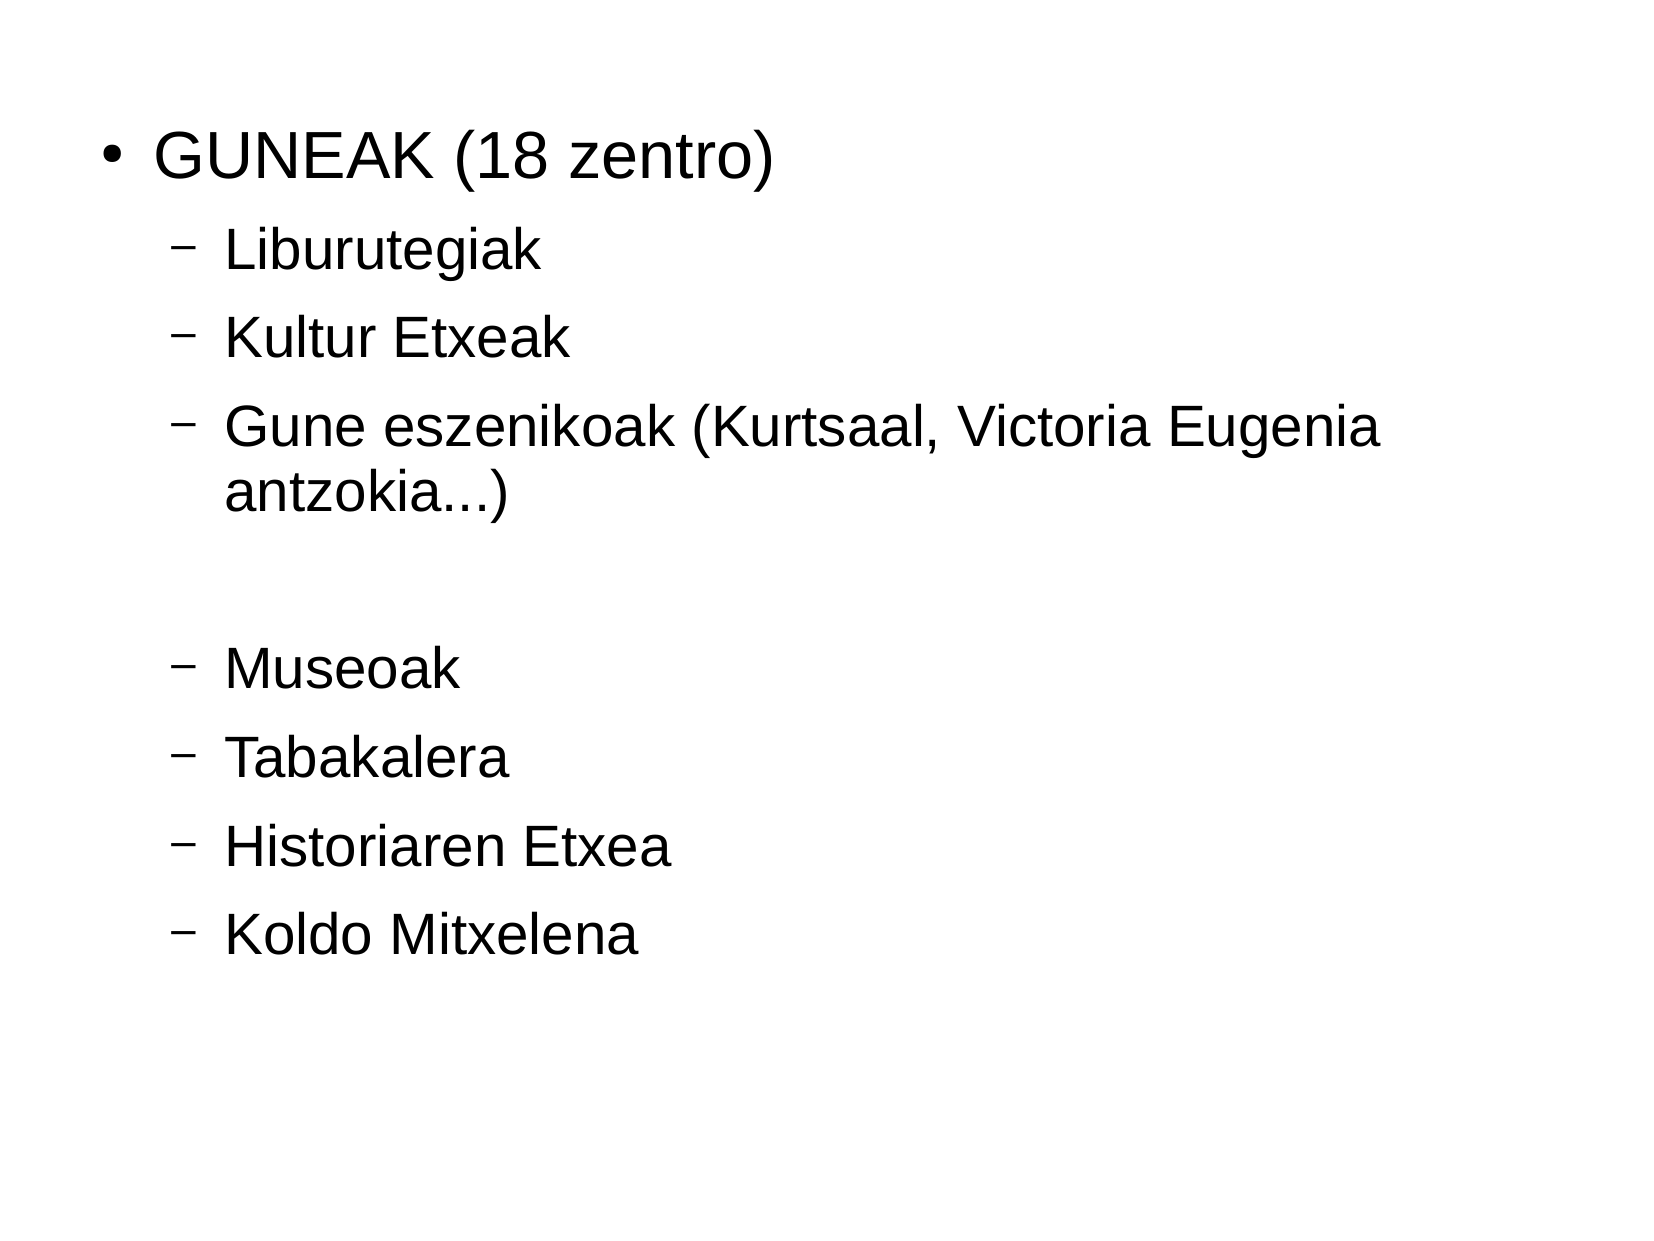

# GUNEAK (18 zentro)
Liburutegiak
Kultur Etxeak
Gune eszenikoak (Kurtsaal, Victoria Eugenia antzokia...)
Museoak
Tabakalera
Historiaren Etxea
Koldo Mitxelena